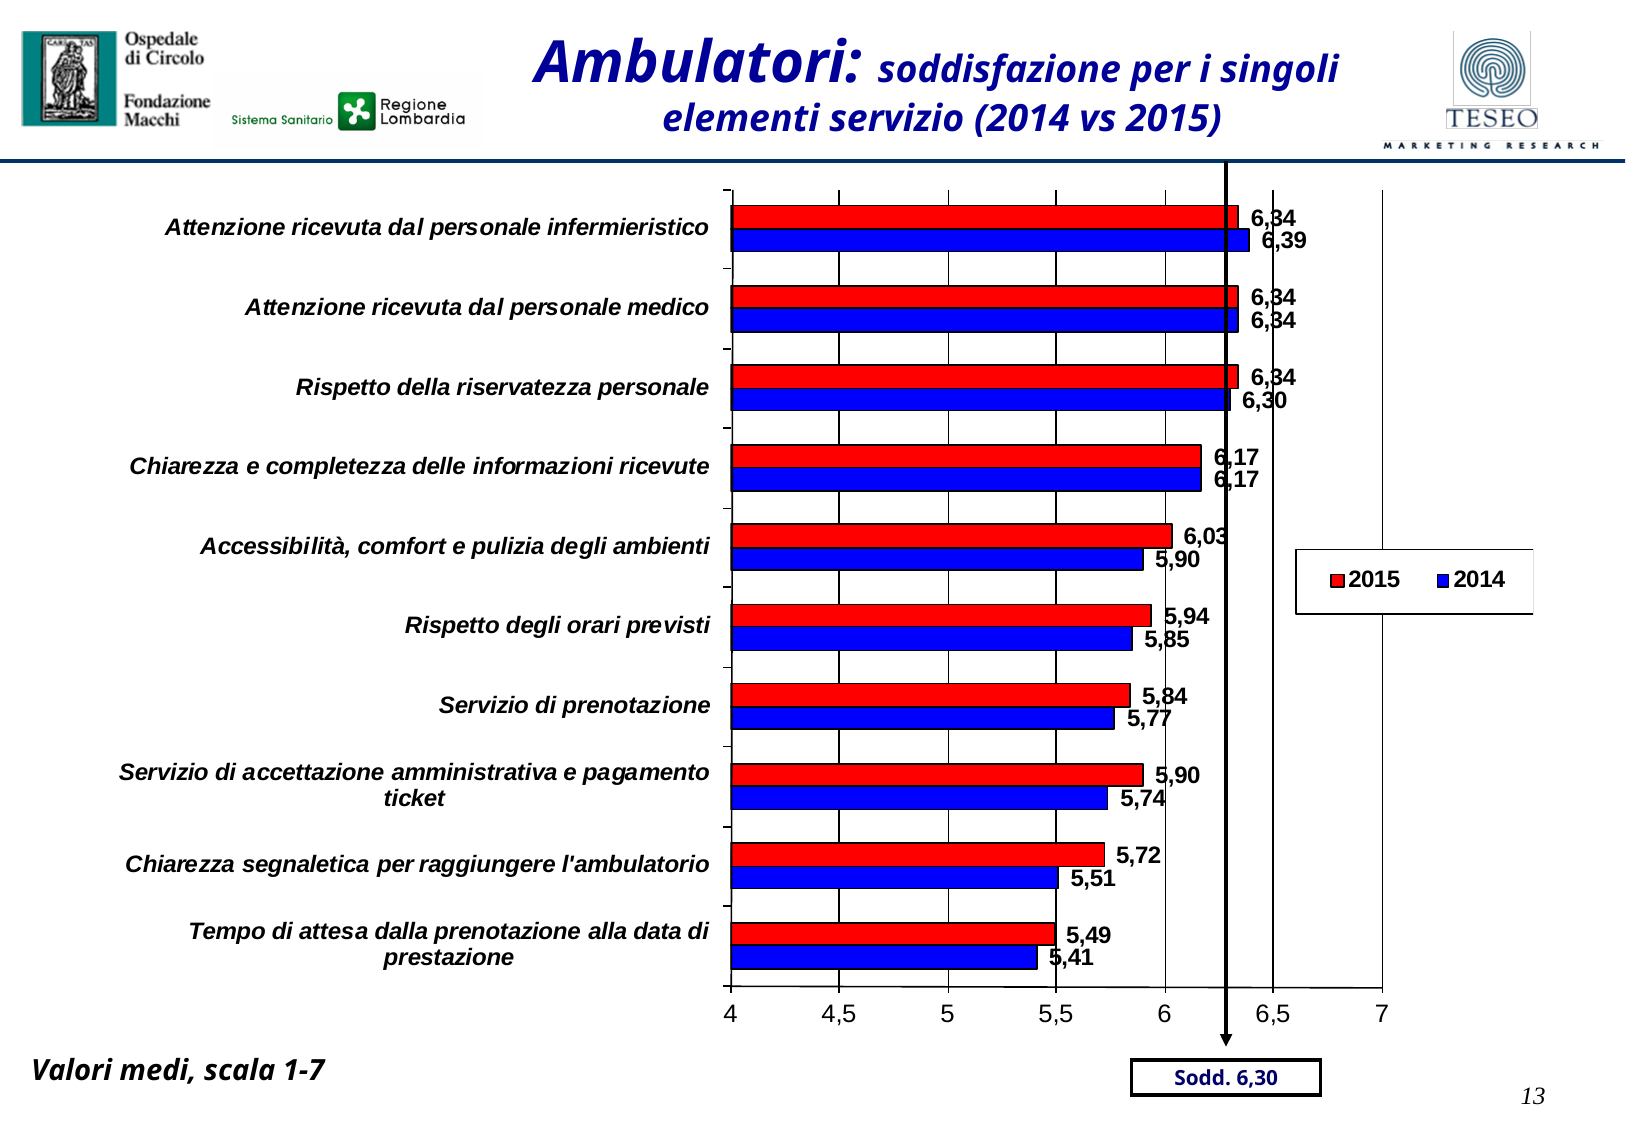

Ambulatori: soddisfazione per i singoli
elementi servizio (2014 vs 2015)
Valori medi, scala 1-7
Sodd. 6,30